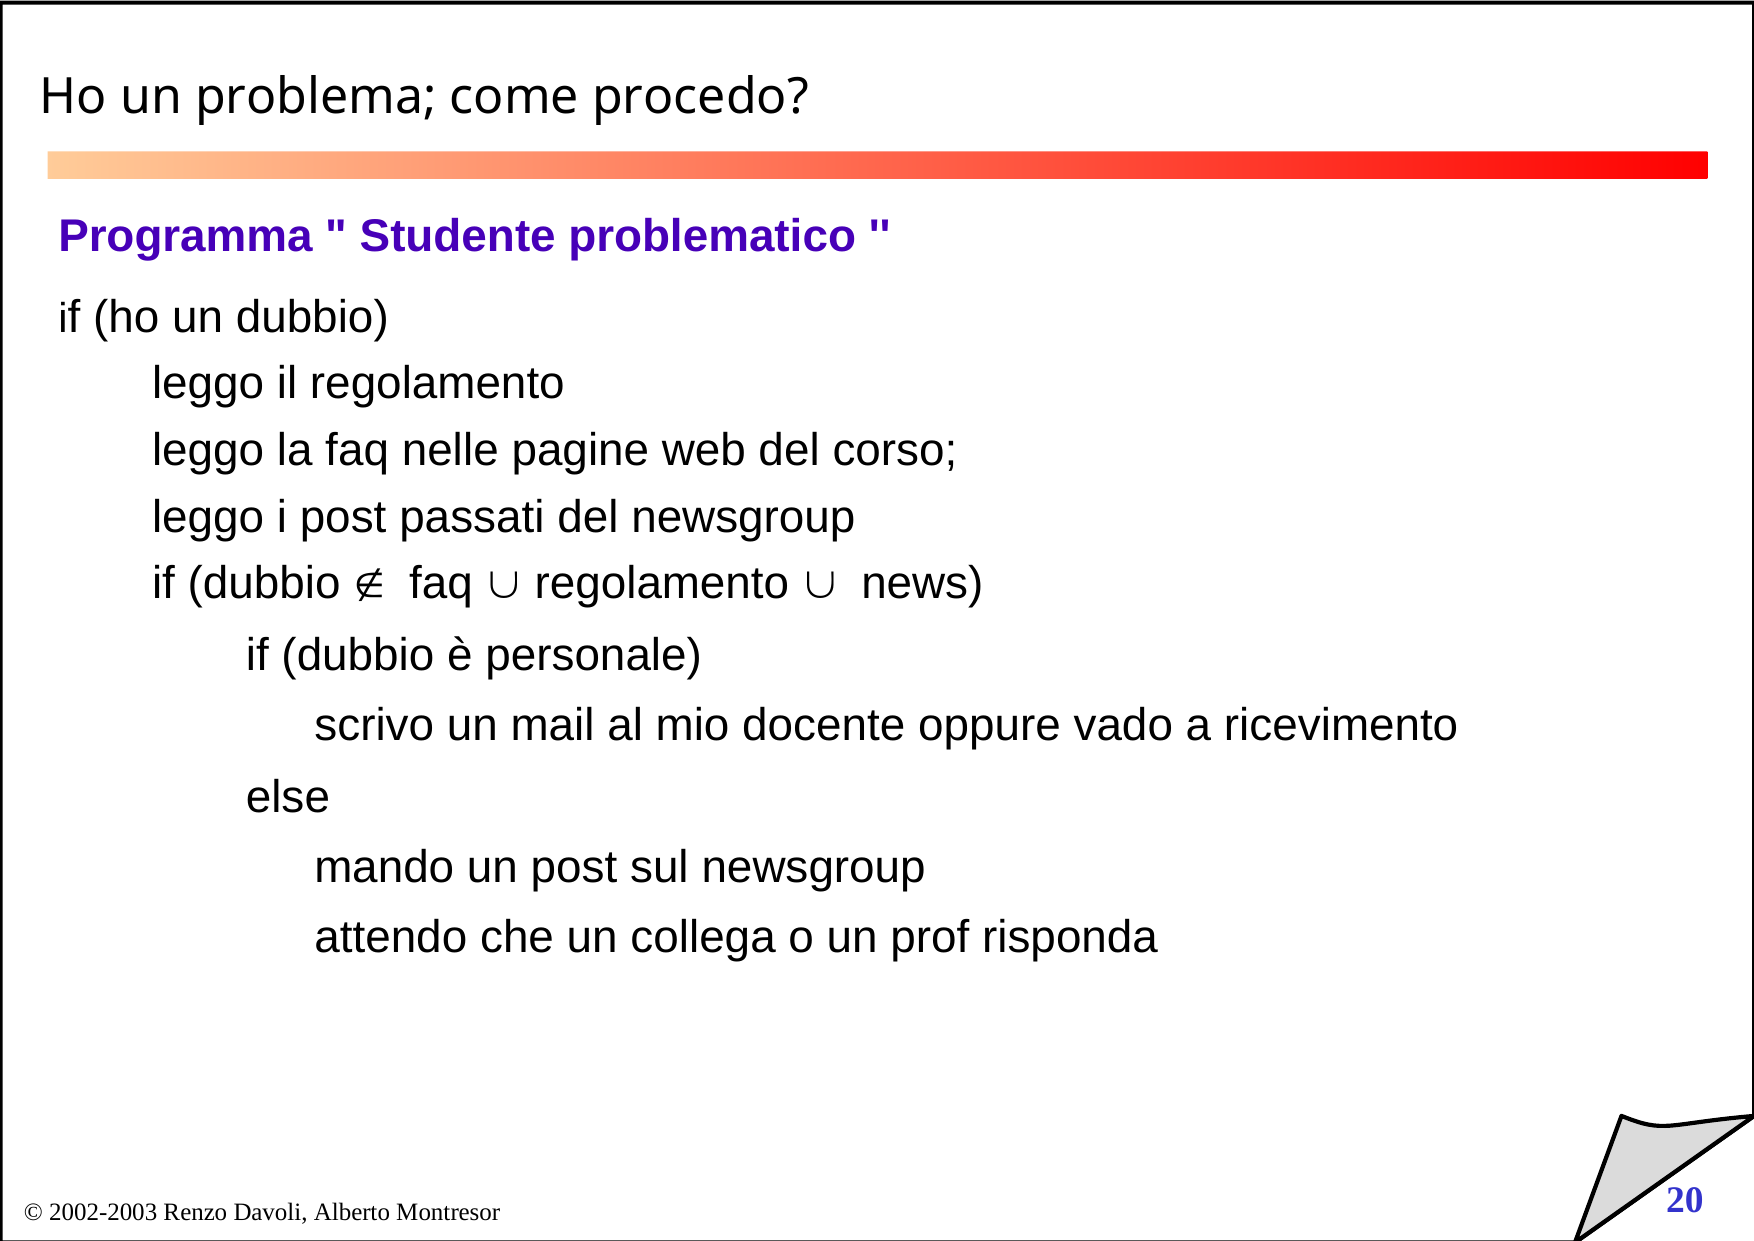

# Ho un problema; come procedo?
Programma " Studente problematico ''
if (ho un dubbio)
leggo il regolamento
leggo la faq nelle pagine web del corso;
leggo i post passati del newsgroup
if (dubbio faq ∪ regolamento ∪news)
if (dubbio è personale)
scrivo un mail al mio docente oppure vado a ricevimento
else
mando un post sul newsgroup
attendo che un collega o un prof risponda